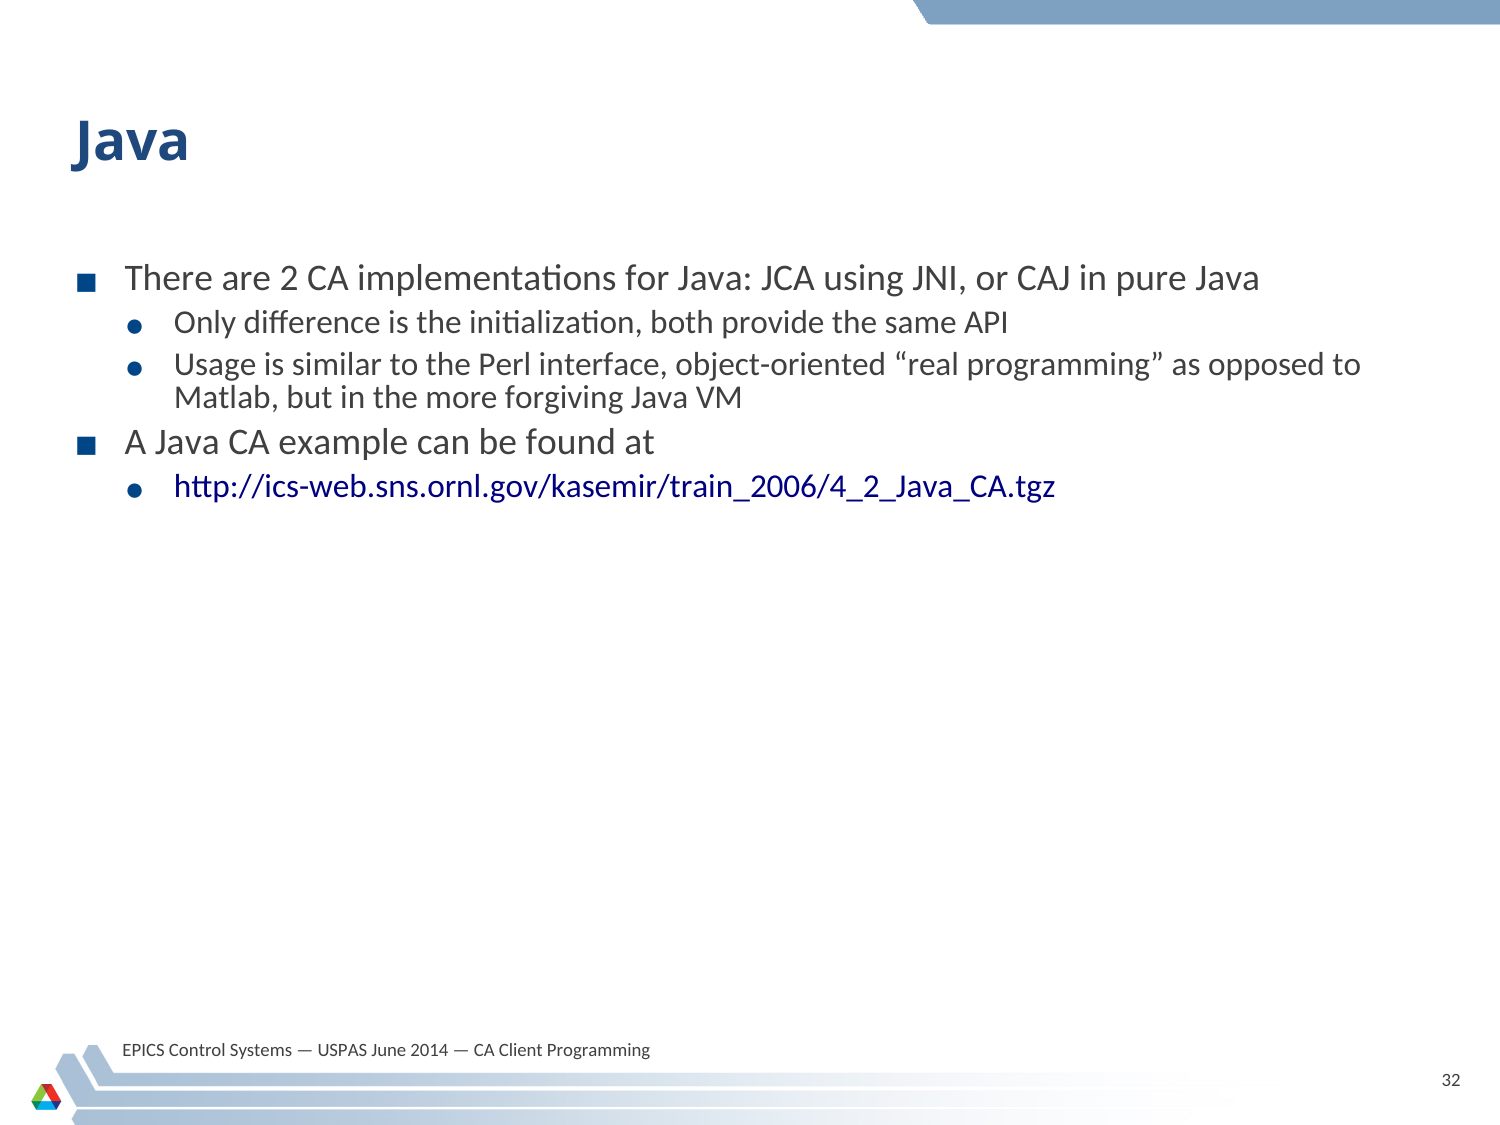

# Java
There are 2 CA implementations for Java: JCA using JNI, or CAJ in pure Java
Only difference is the initialization, both provide the same API
Usage is similar to the Perl interface, object-oriented “real programming” as opposed to Matlab, but in the more forgiving Java VM
A Java CA example can be found at
http://ics-web.sns.ornl.gov/kasemir/train_2006/4_2_Java_CA.tgz
EPICS Control Systems — USPAS June 2014 — CA Client Programming
32